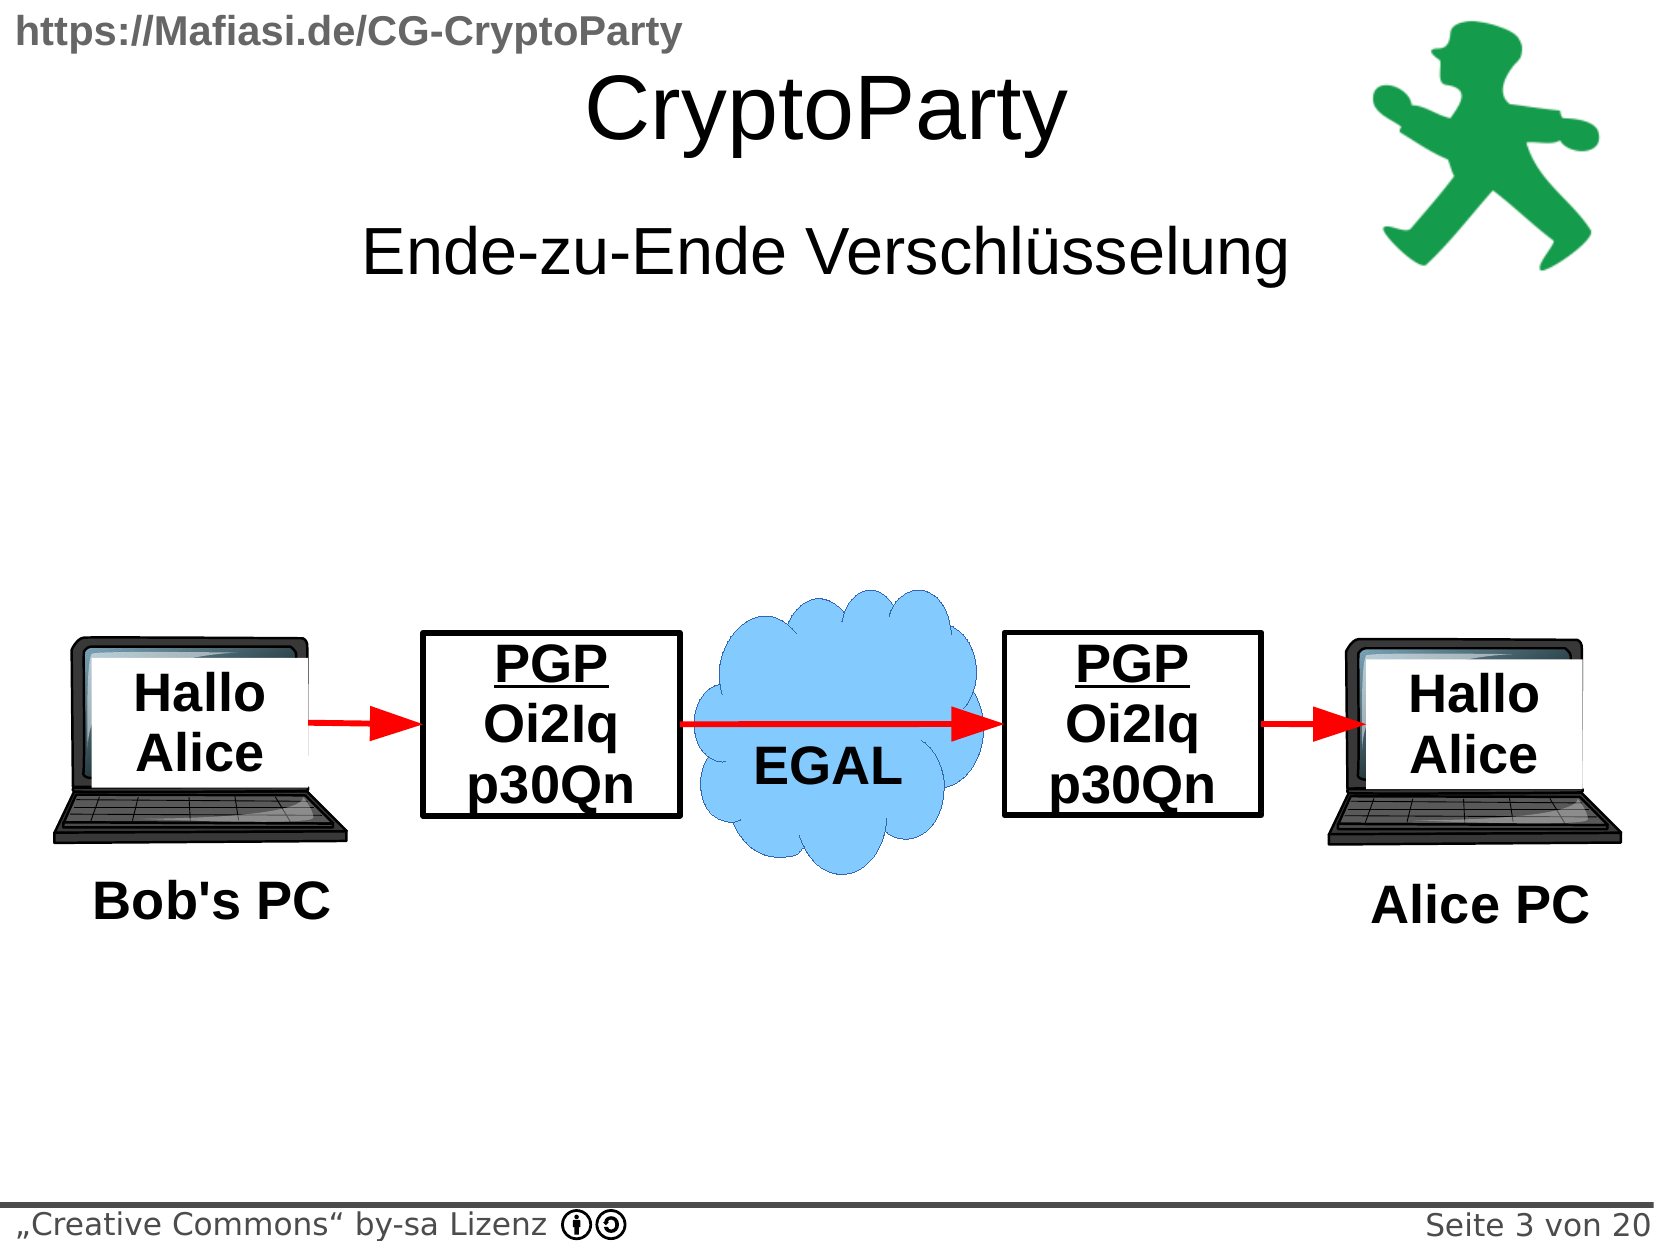

Ende-zu-Ende Verschlüsselung
EGAL
PGP
Oi2Iq
p30Qn
PGP
Oi2Iq
p30Qn
Hallo
Alice
Hallo
Alice
Bob's PC
Alice PC